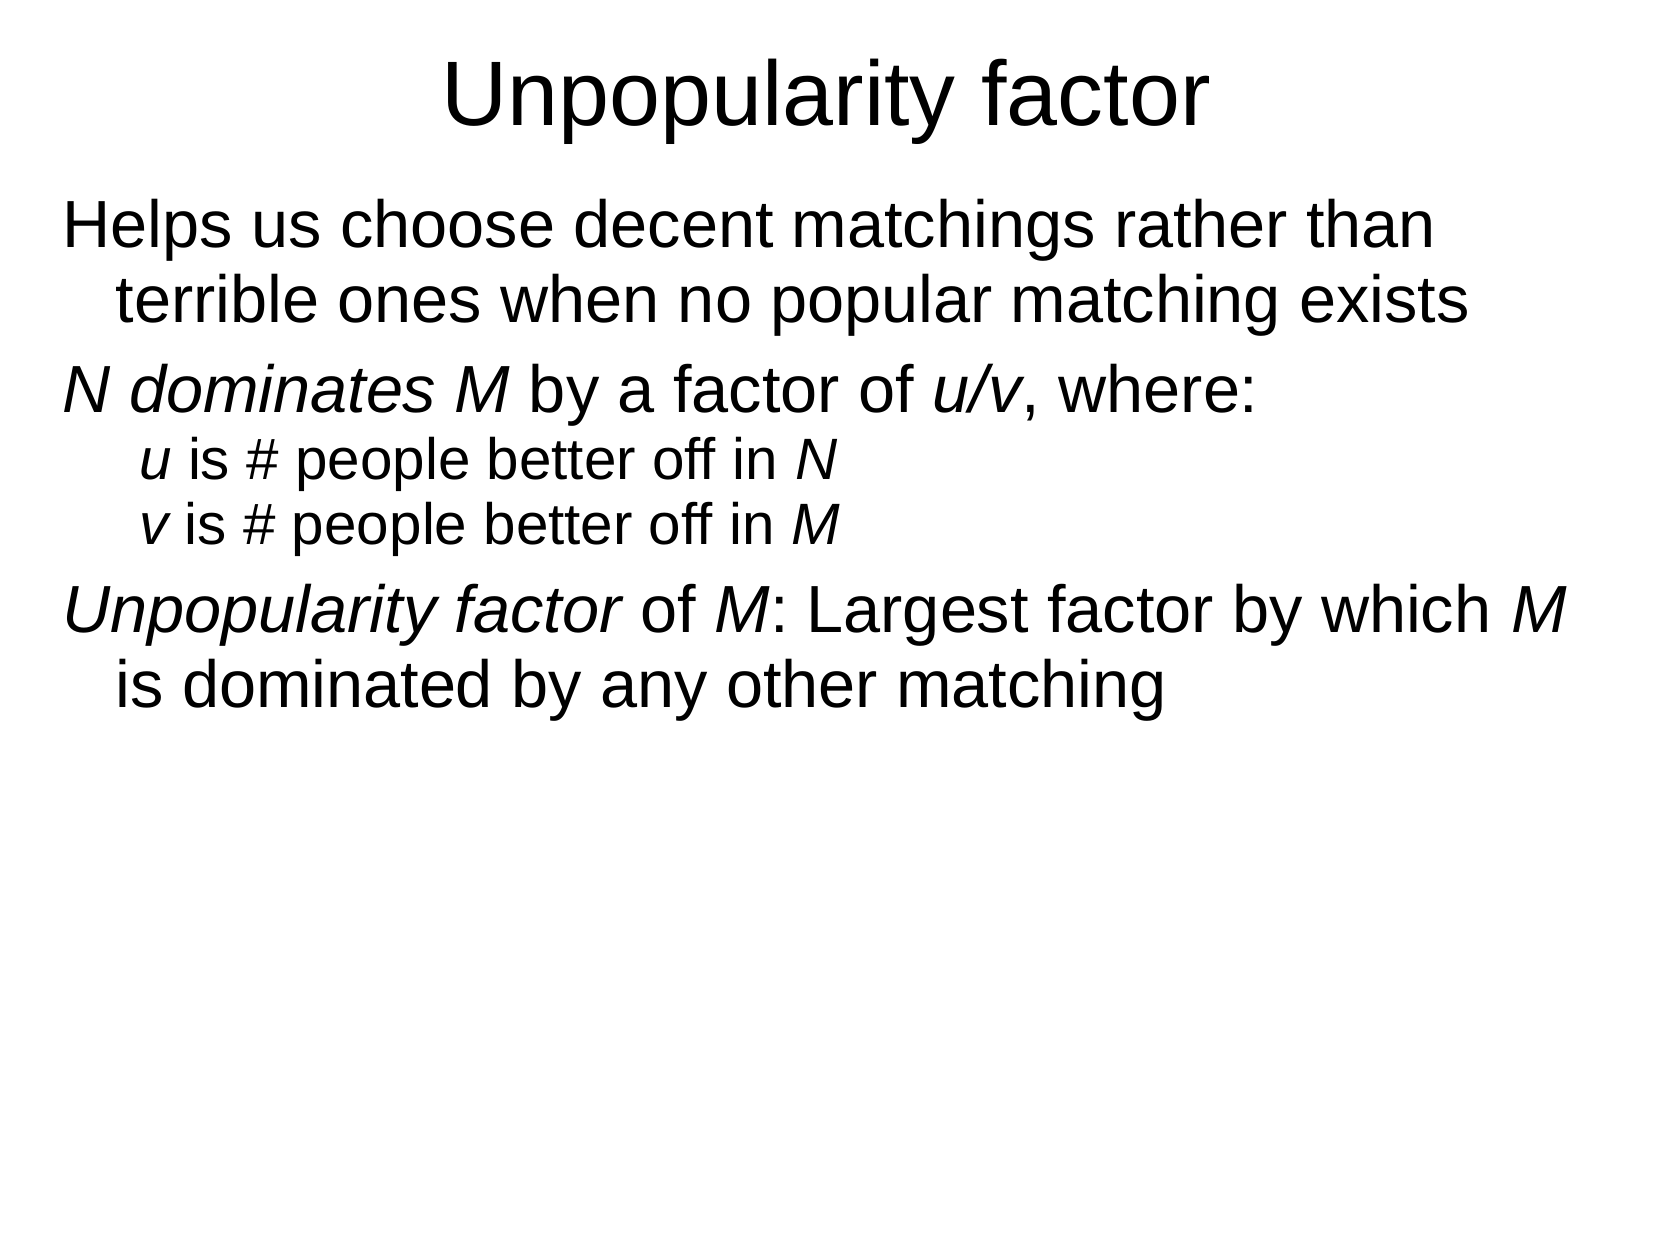

# Unpopularity factor
Helps us choose decent matchings rather than terrible ones when no popular matching exists
N dominates M by a factor of u/v, where:
u is # people better off in N
v is # people better off in M
Unpopularity factor of M: Largest factor by which M is dominated by any other matching